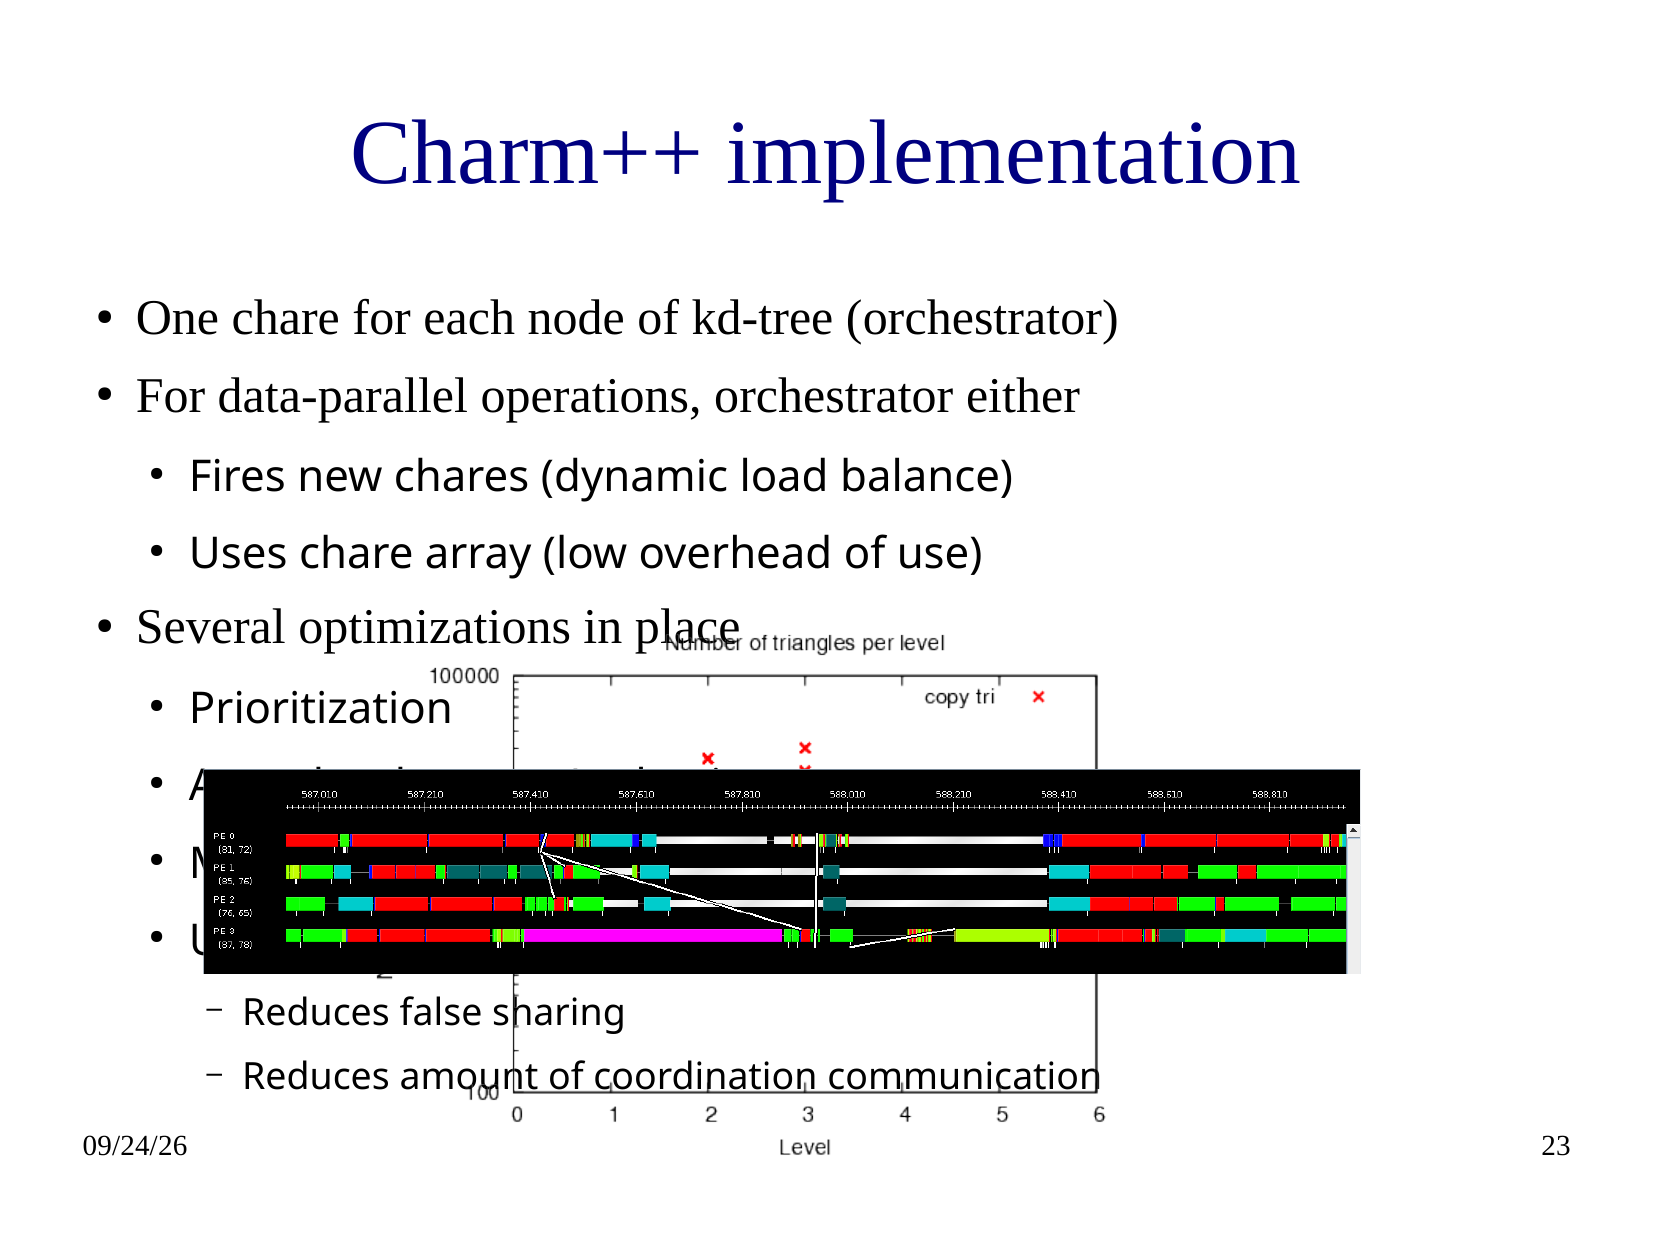

# Charm++ implementation
One chare for each node of kd-tree (orchestrator)
For data-parallel operations, orchestrator either
Fires new chares (dynamic load balance)
Uses chare array (low overhead of use)
Several optimizations in place
Prioritization
Array-level mcasts/reductions
Manual “smearing” of tasks at top level
Use of chunked arrays
Reduces false sharing
Reduces amount of coordination communication
23